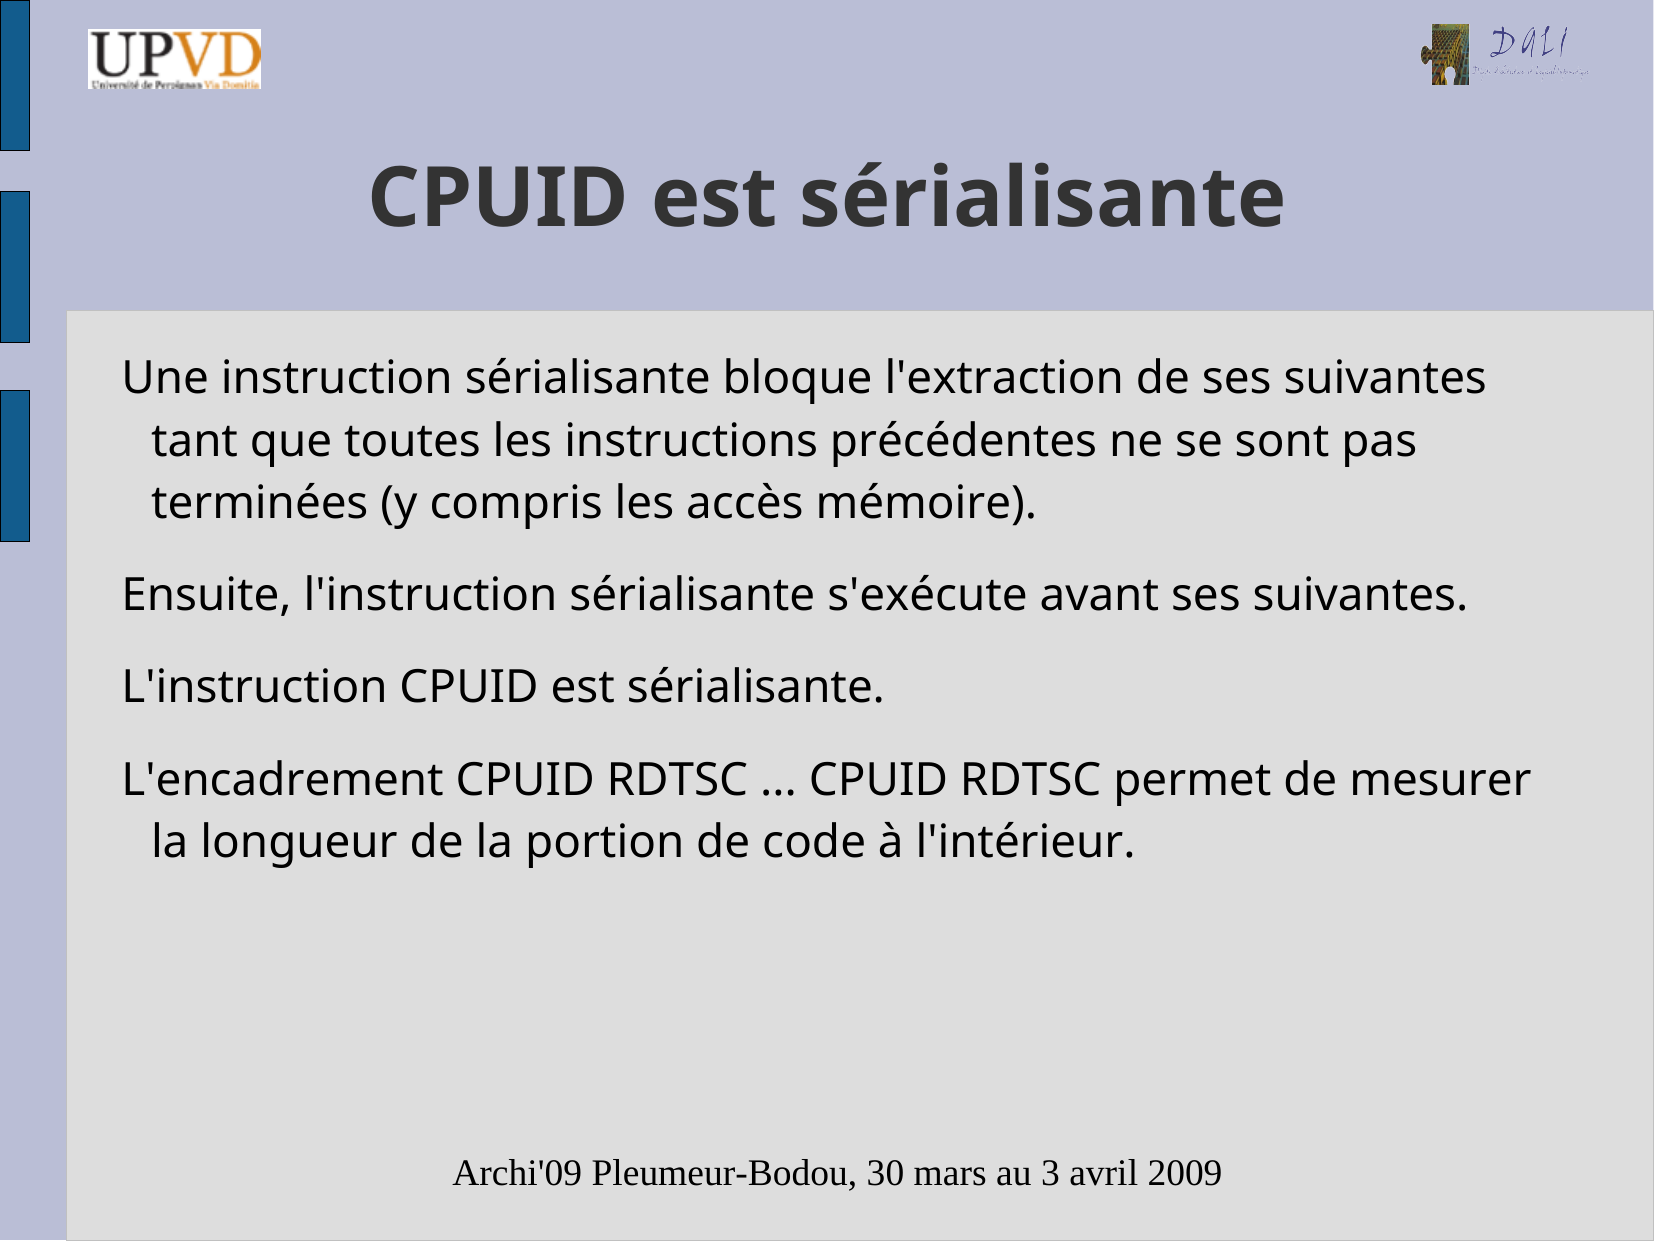

# CPUID est sérialisante
Une instruction sérialisante bloque l'extraction de ses suivantes tant que toutes les instructions précédentes ne se sont pas terminées (y compris les accès mémoire).
Ensuite, l'instruction sérialisante s'exécute avant ses suivantes.
L'instruction CPUID est sérialisante.
L'encadrement CPUID RDTSC ... CPUID RDTSC permet de mesurer la longueur de la portion de code à l'intérieur.
Archi'09 Pleumeur-Bodou, 30 mars au 3 avril 2009